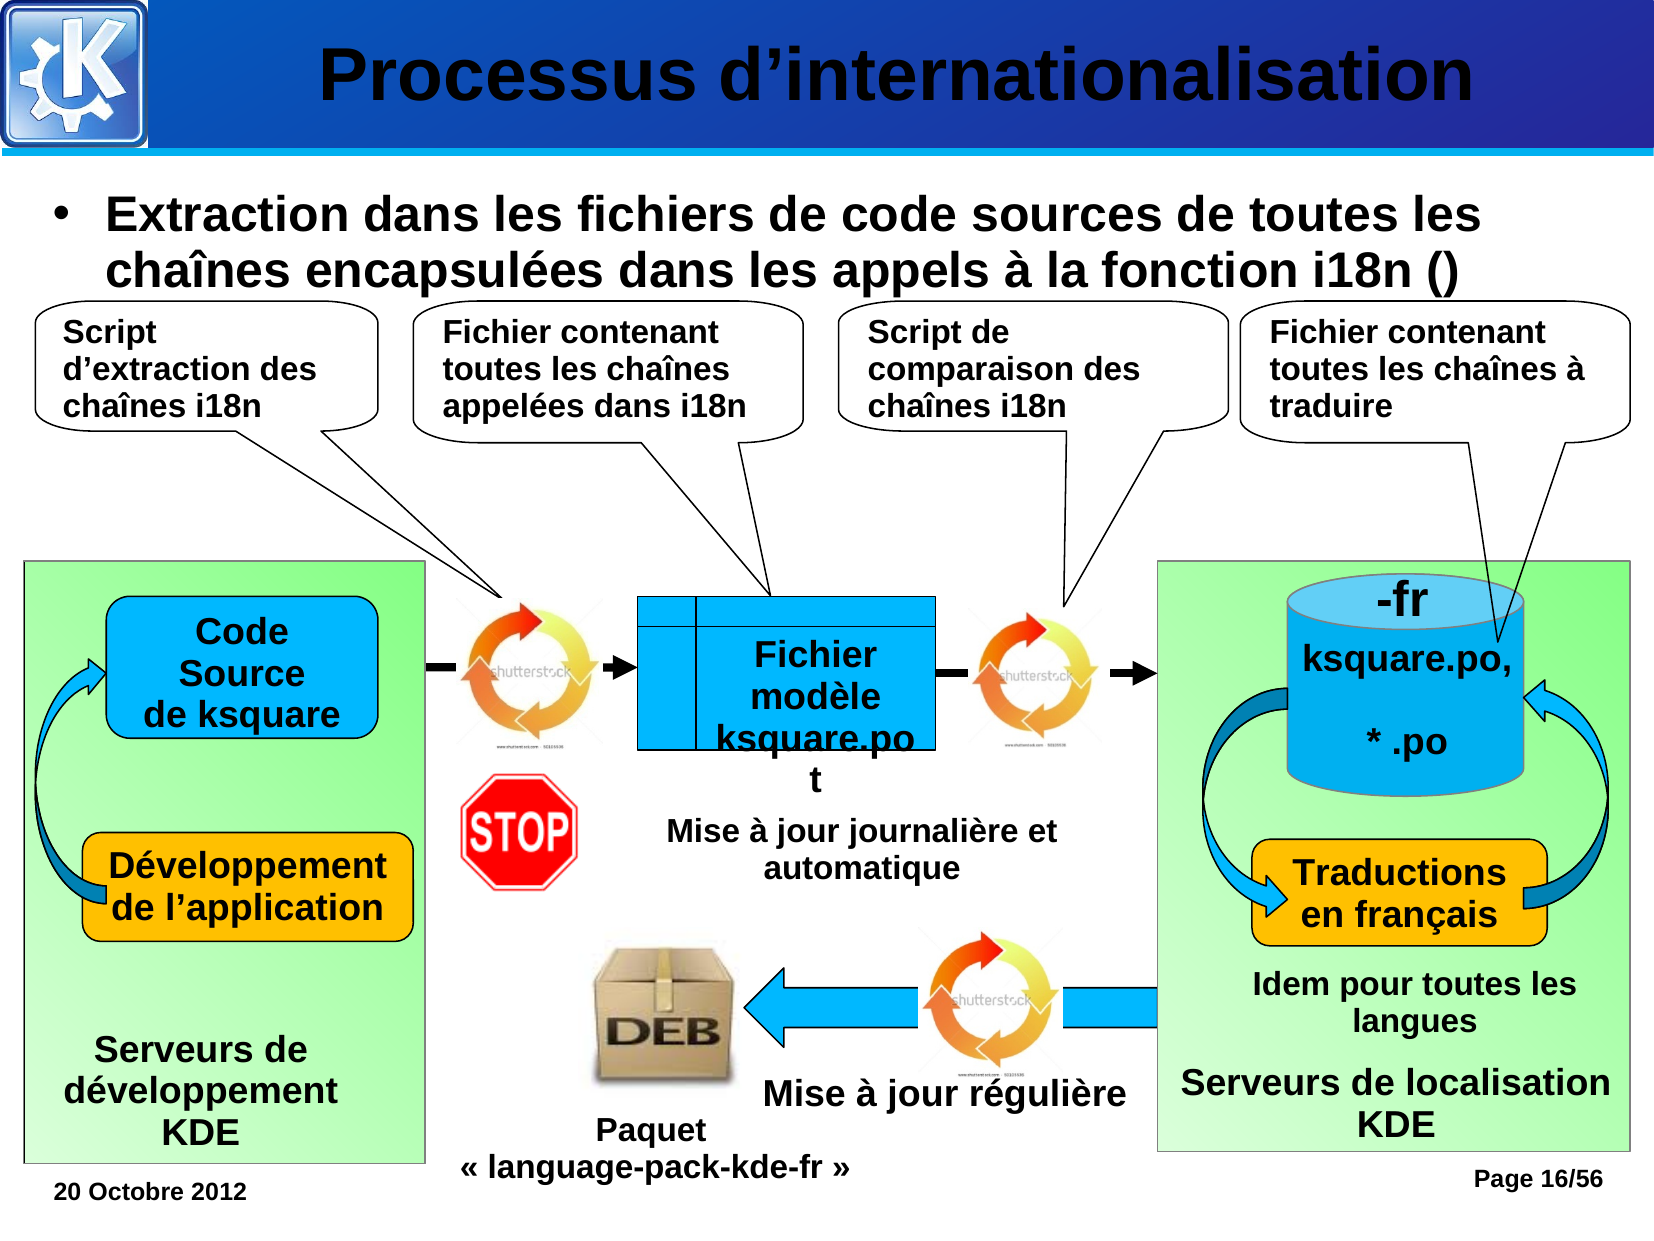

Processus d’internationalisation
Extraction dans les fichiers de code sources de toutes les chaînes encapsulées dans les appels à la fonction i18n ()
Script d’extraction des chaînes i18n
Fichier contenant toutes les chaînes appelées dans i18n
Script de comparaison des chaînes i18n
Fichier contenant toutes les chaînes à traduire
Code Source
de ksquare
Développement de l’application
Serveurs de développement KDE
-fr
ksquare.po,
* .po
Traductions en français
Idem pour toutes les langues
Serveurs de localisation KDE
Fichier modèle
ksquare.pot
Mise à jour journalière et automatique
Paquet
« language-pack-kde-fr »
Mise à jour régulière